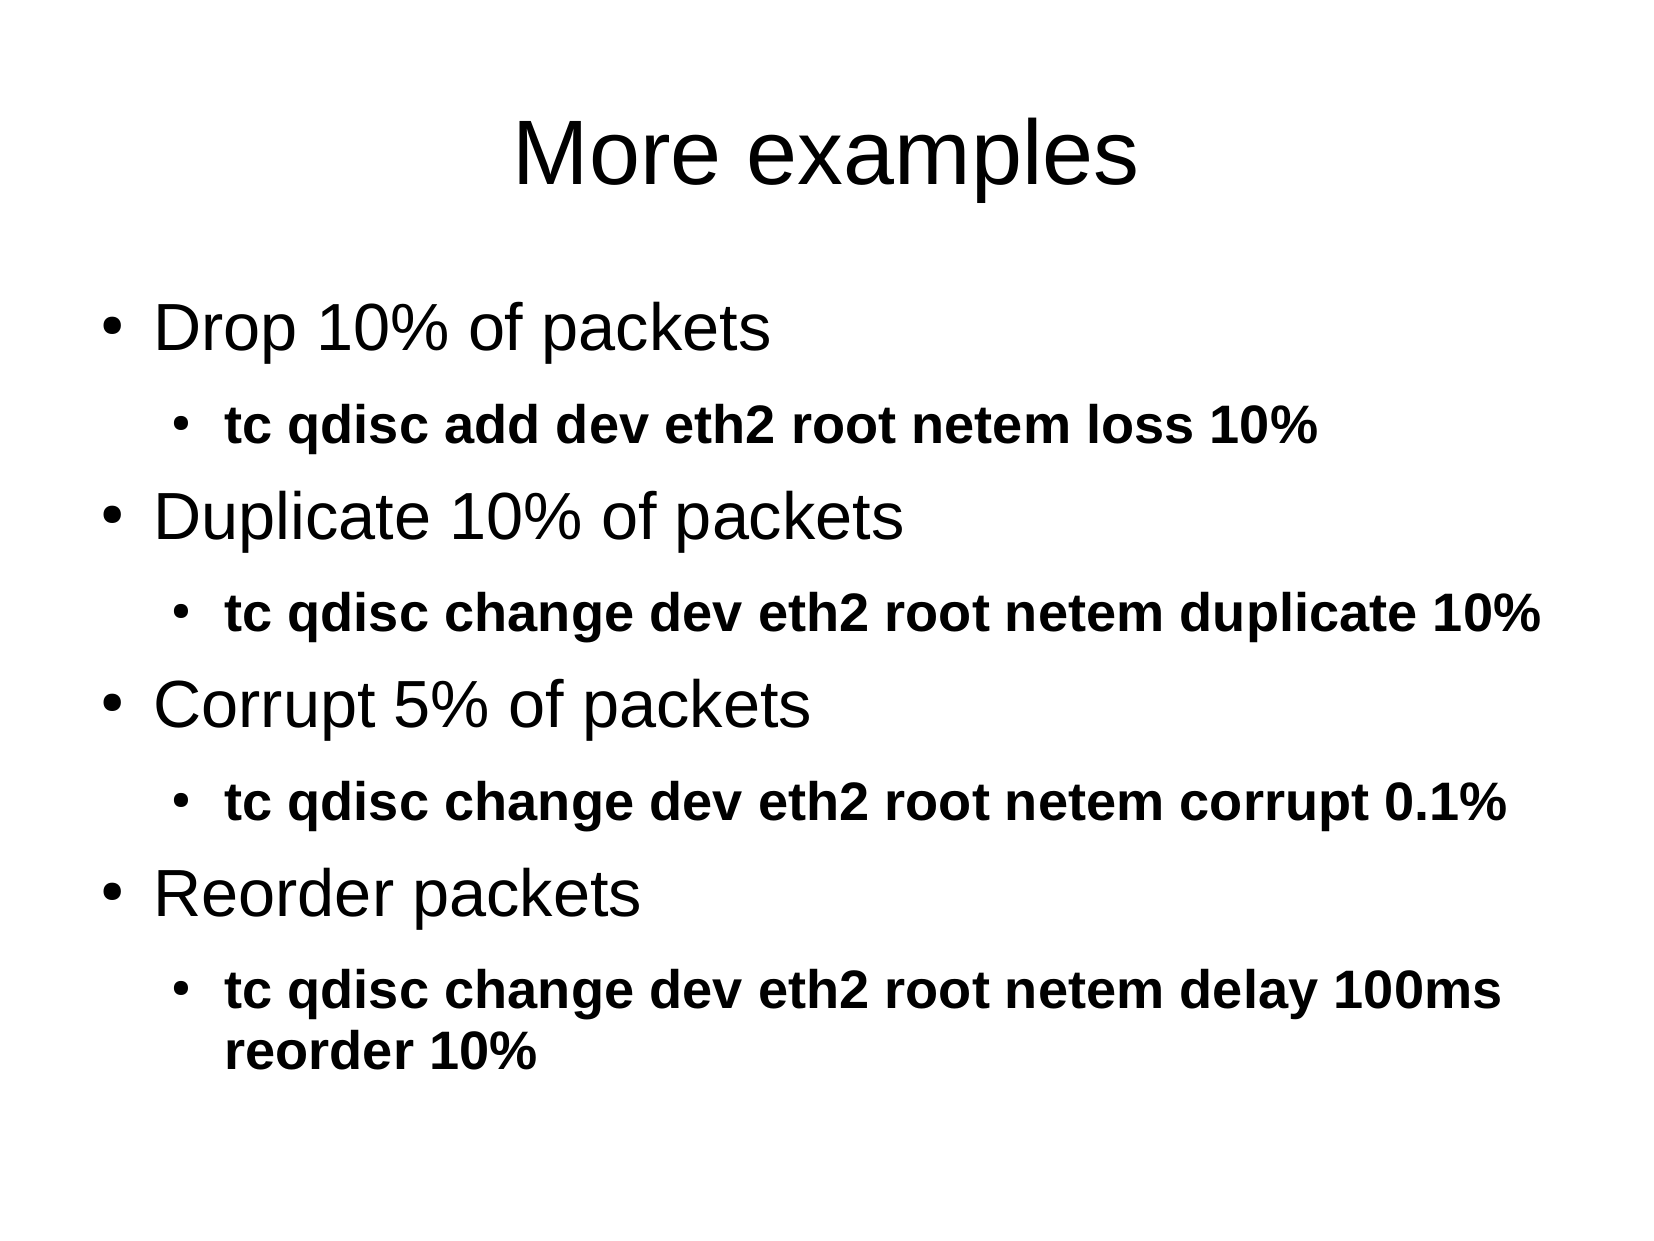

# More examples
Drop 10% of packets
tc qdisc add dev eth2 root netem loss 10%
Duplicate 10% of packets
tc qdisc change dev eth2 root netem duplicate 10%
Corrupt 5% of packets
tc qdisc change dev eth2 root netem corrupt 0.1%
Reorder packets
tc qdisc change dev eth2 root netem delay 100ms reorder 10%